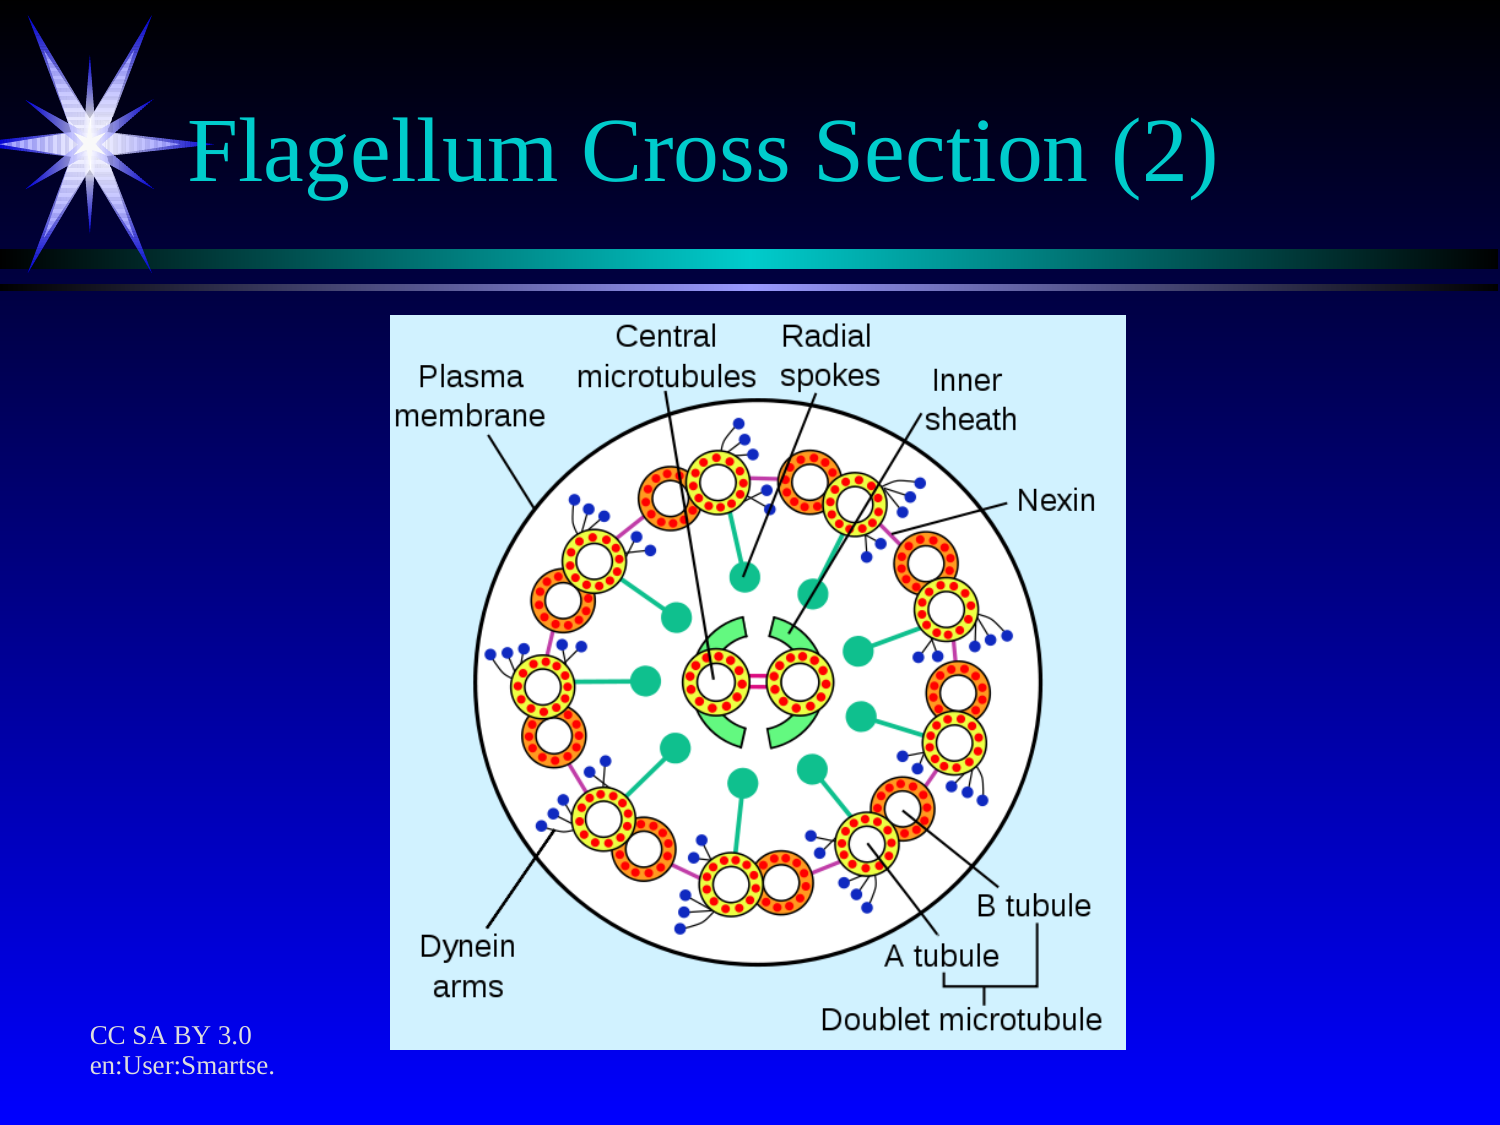

# Flagellum Cross Section (2)
CC SA BY 3.0
en:User:Smartse.